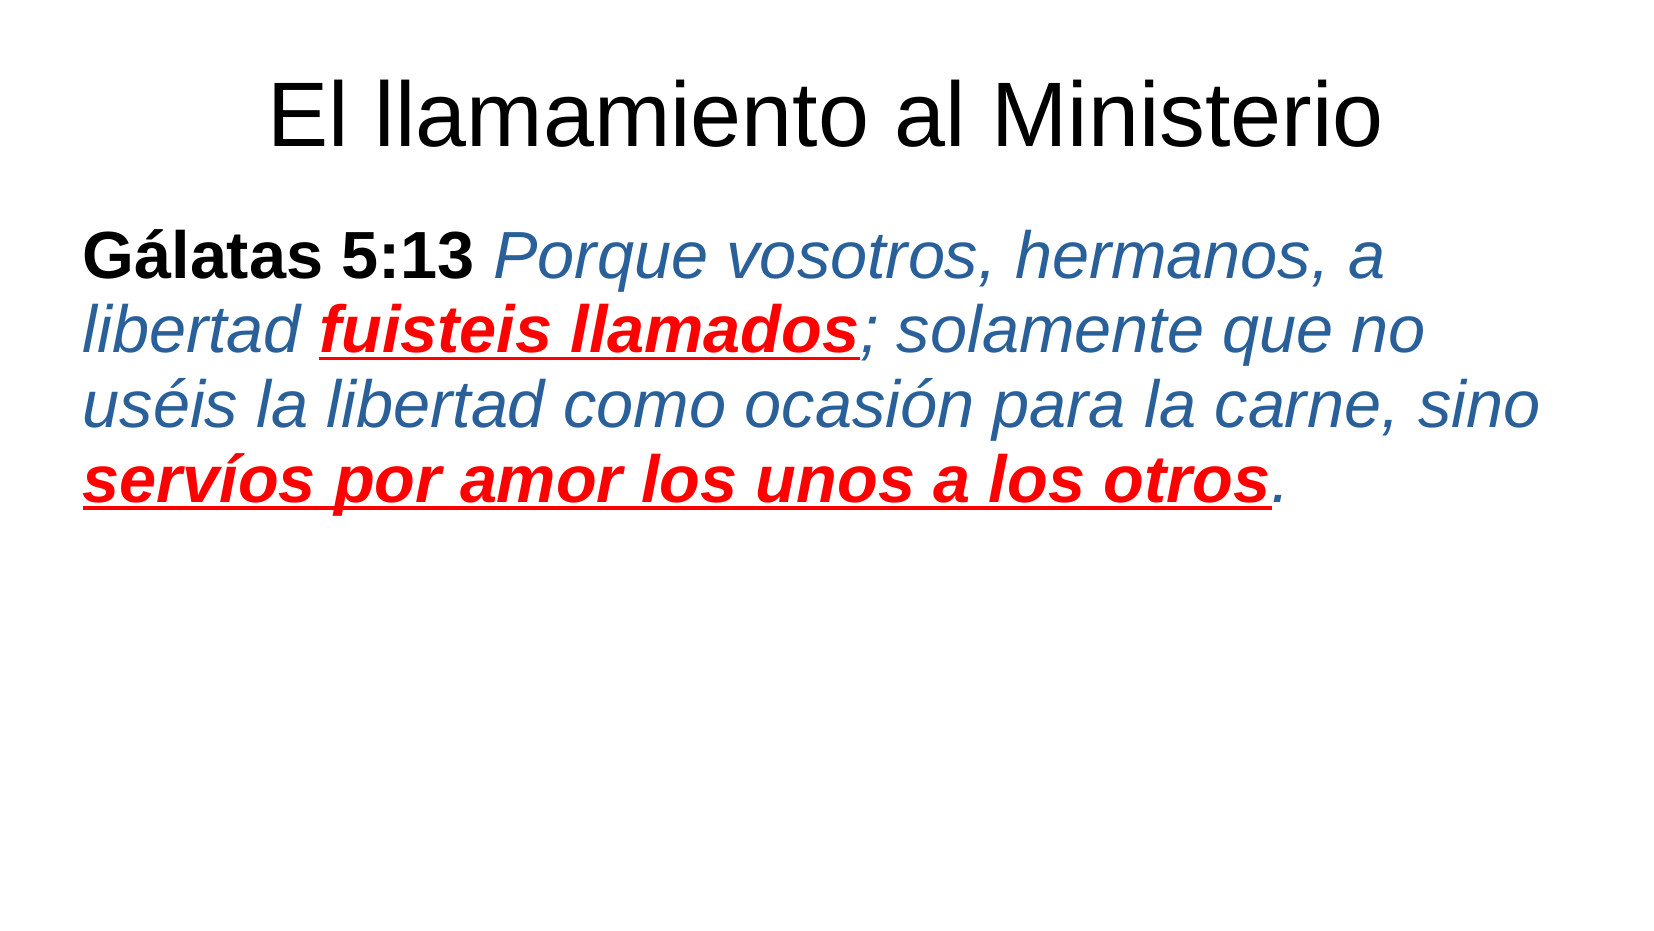

# El llamamiento al Ministerio
Gálatas 5:13 Porque vosotros, hermanos, a libertad fuisteis llamados; solamente que no uséis la libertad como ocasión para la carne, sino servíos por amor los unos a los otros.